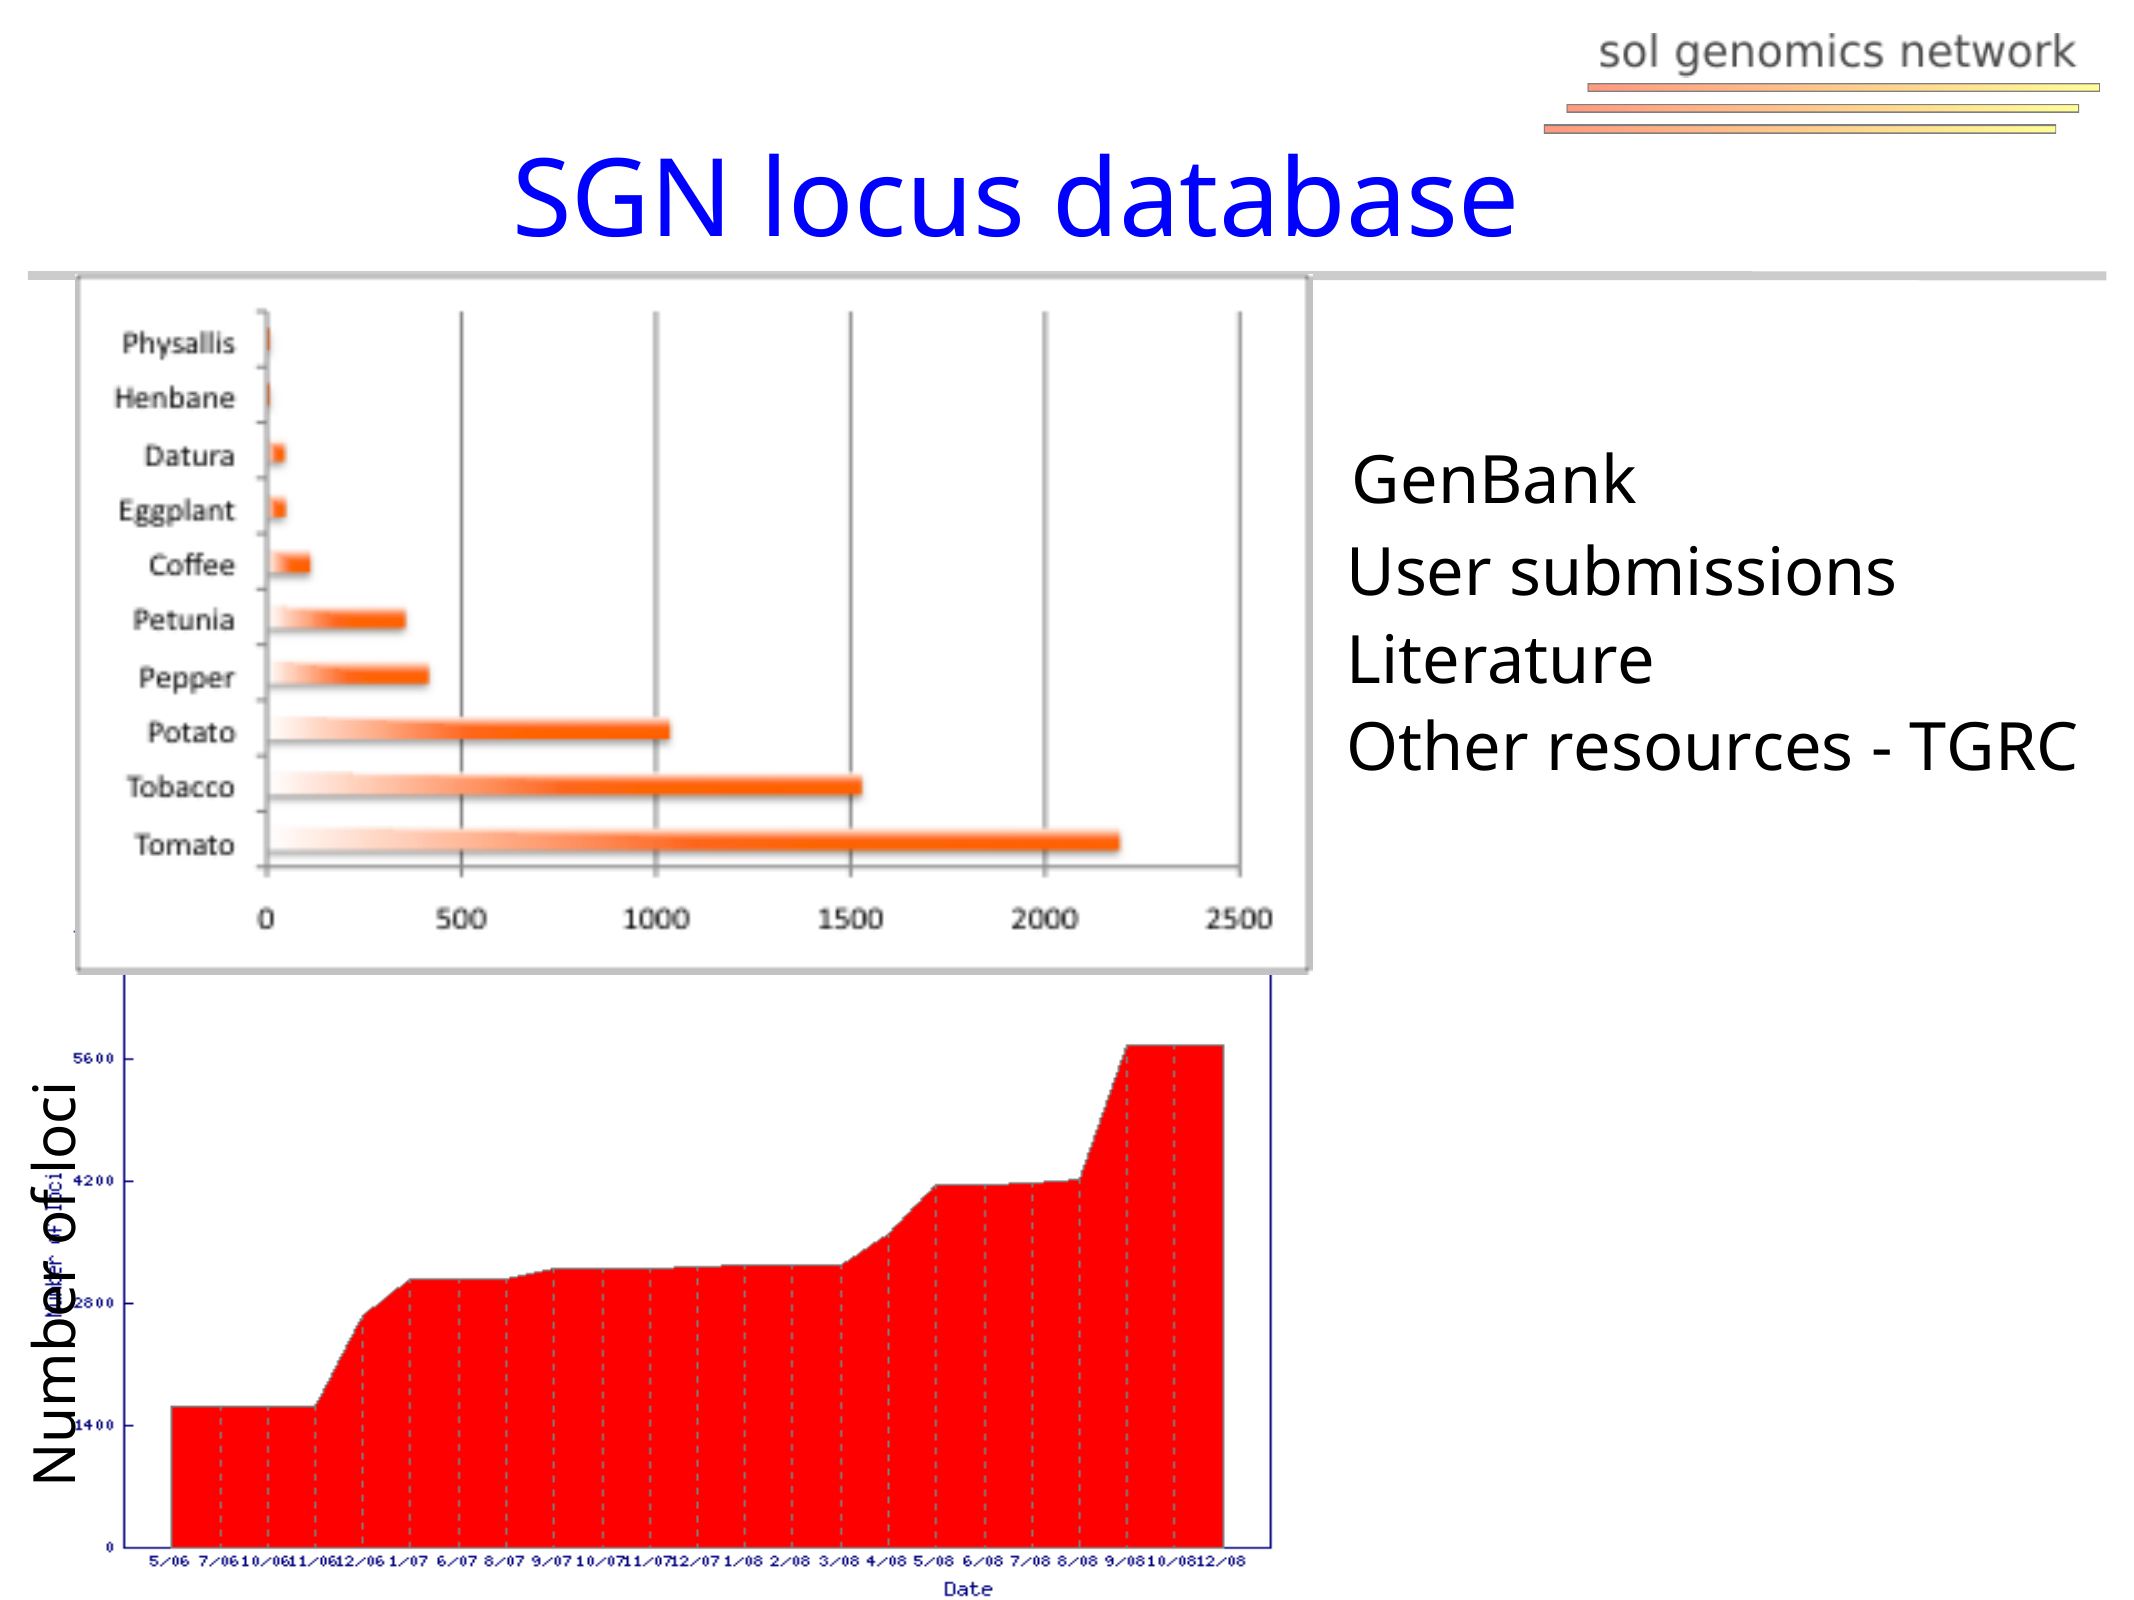

SGN locus database
 GenBank
 User submissions
 Literature
 Other resources - TGRC
Number of loci